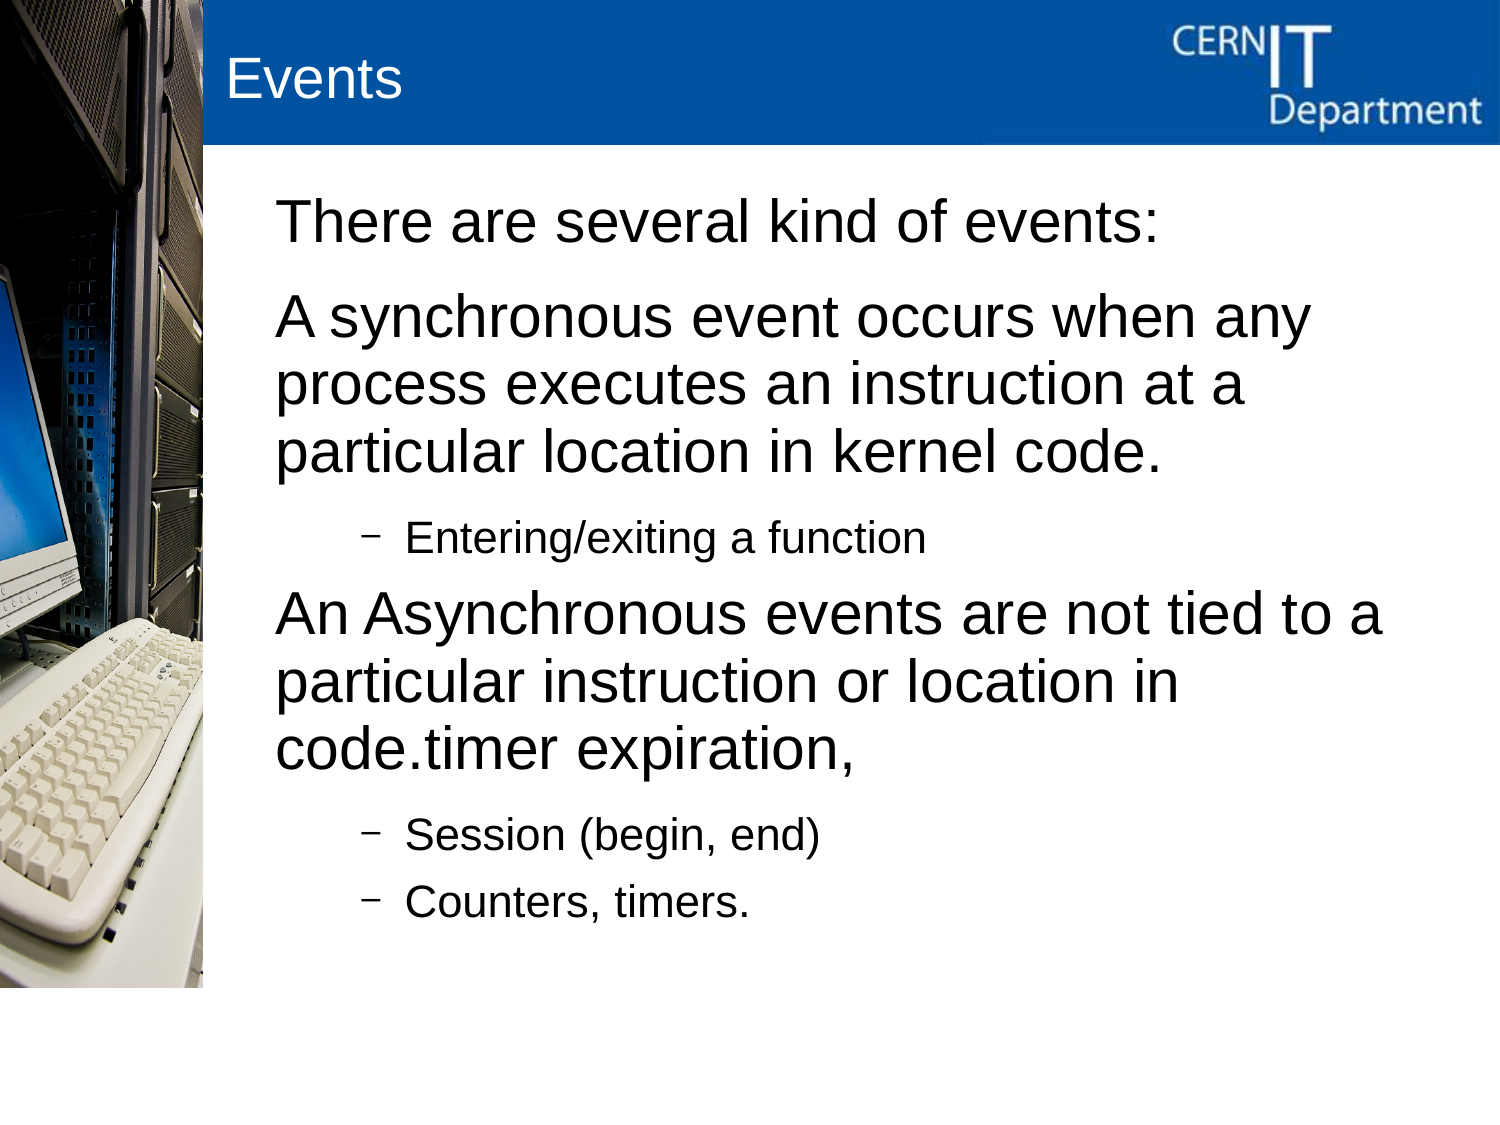

# Events
There are several kind of events:
A synchronous event occurs when any process executes an instruction at a particular location in kernel code.
Entering/exiting a function
An Asynchronous events are not tied to a particular instruction or location in code.timer expiration,
Session (begin, end)
Counters, timers.